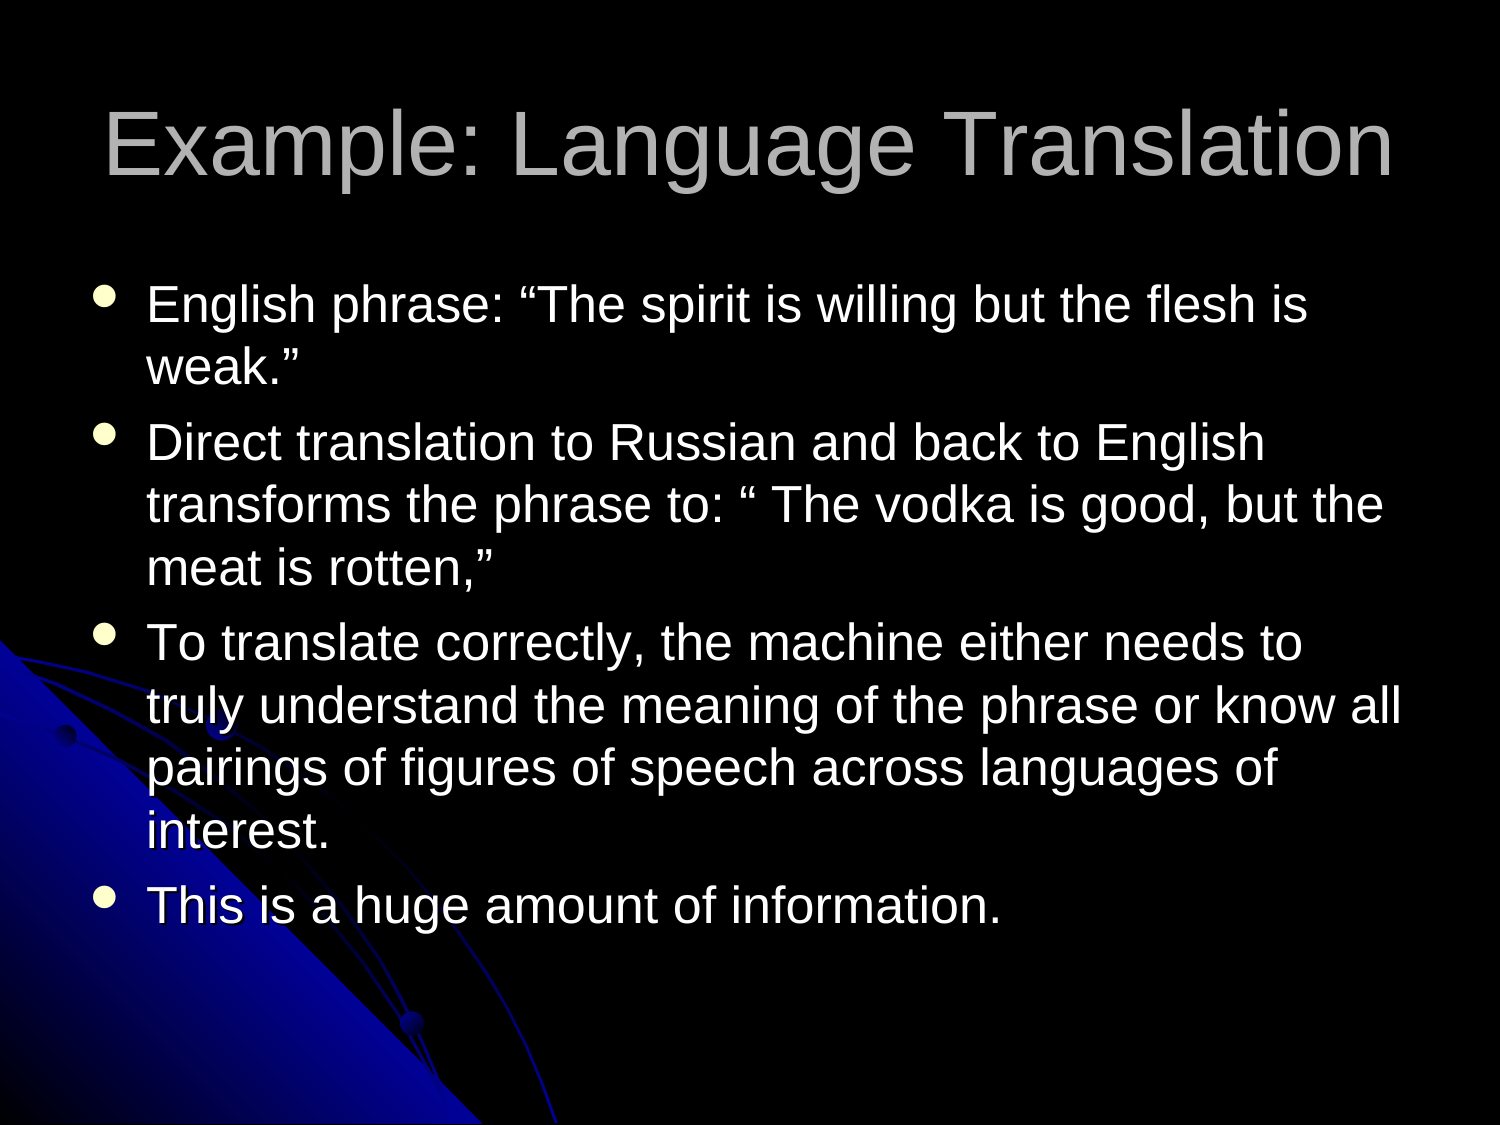

# Example: Language Translation
English phrase: “The spirit is willing but the flesh is weak.”
Direct translation to Russian and back to English transforms the phrase to: “ The vodka is good, but the meat is rotten,”
To translate correctly, the machine either needs to truly understand the meaning of the phrase or know all pairings of figures of speech across languages of interest.
This is a huge amount of information.